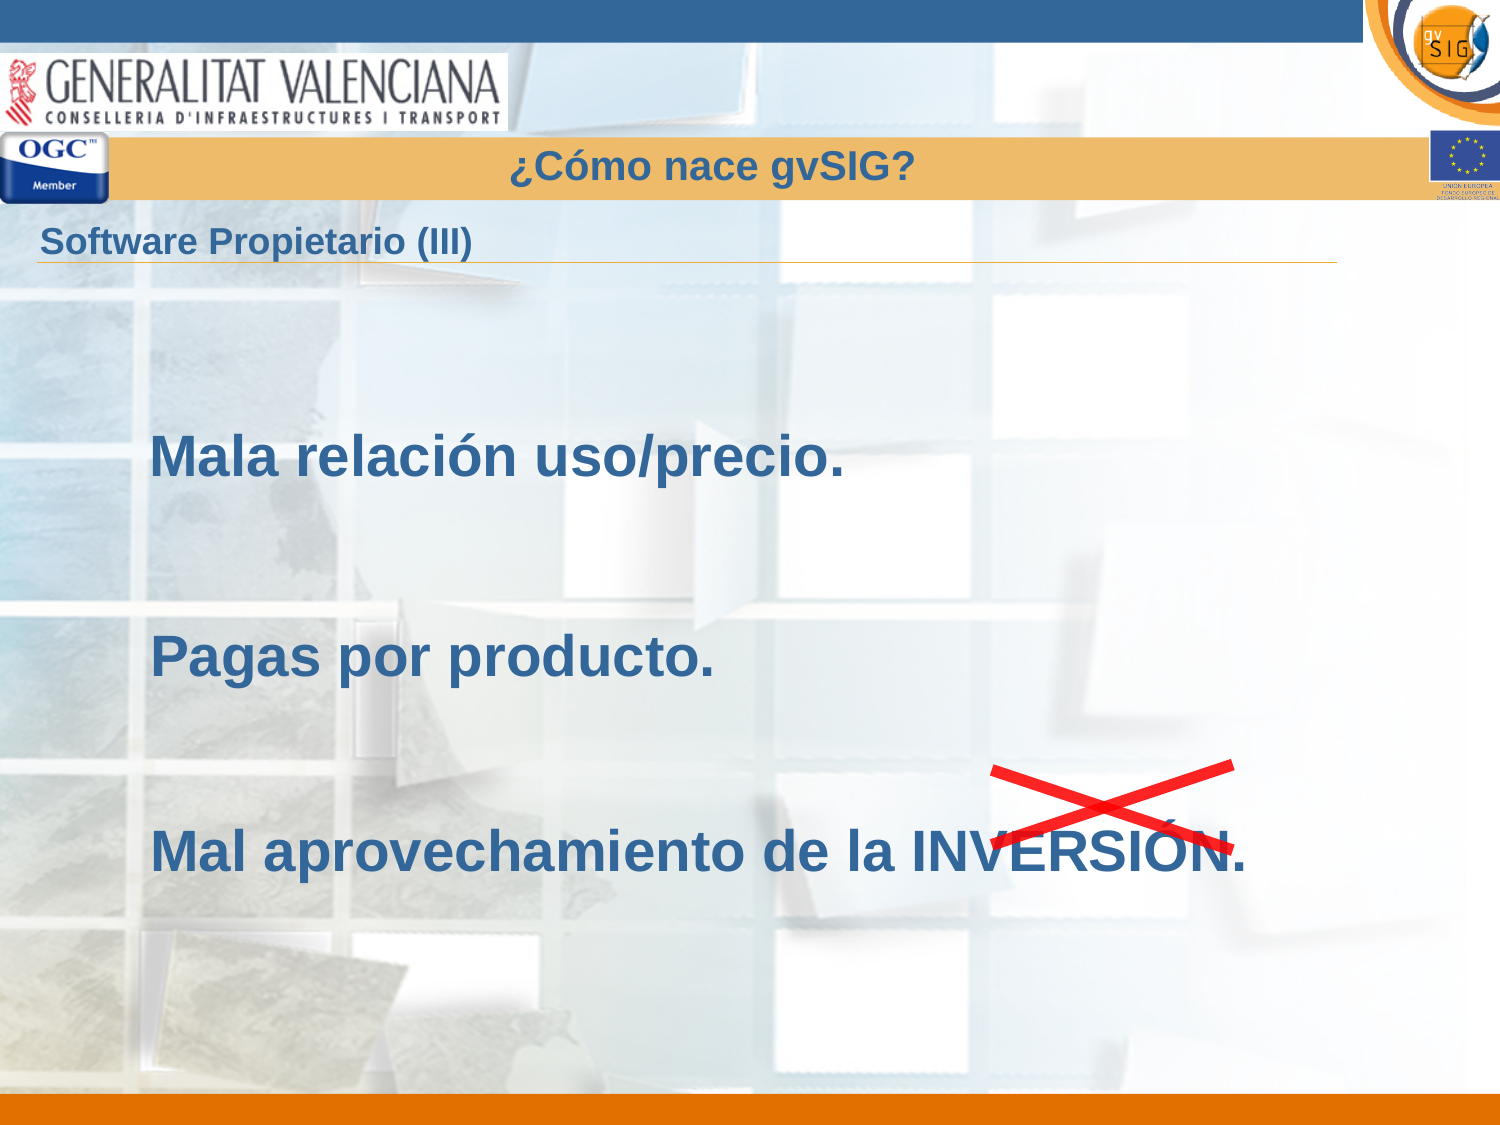

¿Cómo nace gvSIG?
Software Propietario (III)
 Mala relación uso/precio.
 Pagas por producto.
 Mal aprovechamiento de la INVERSIÓN.